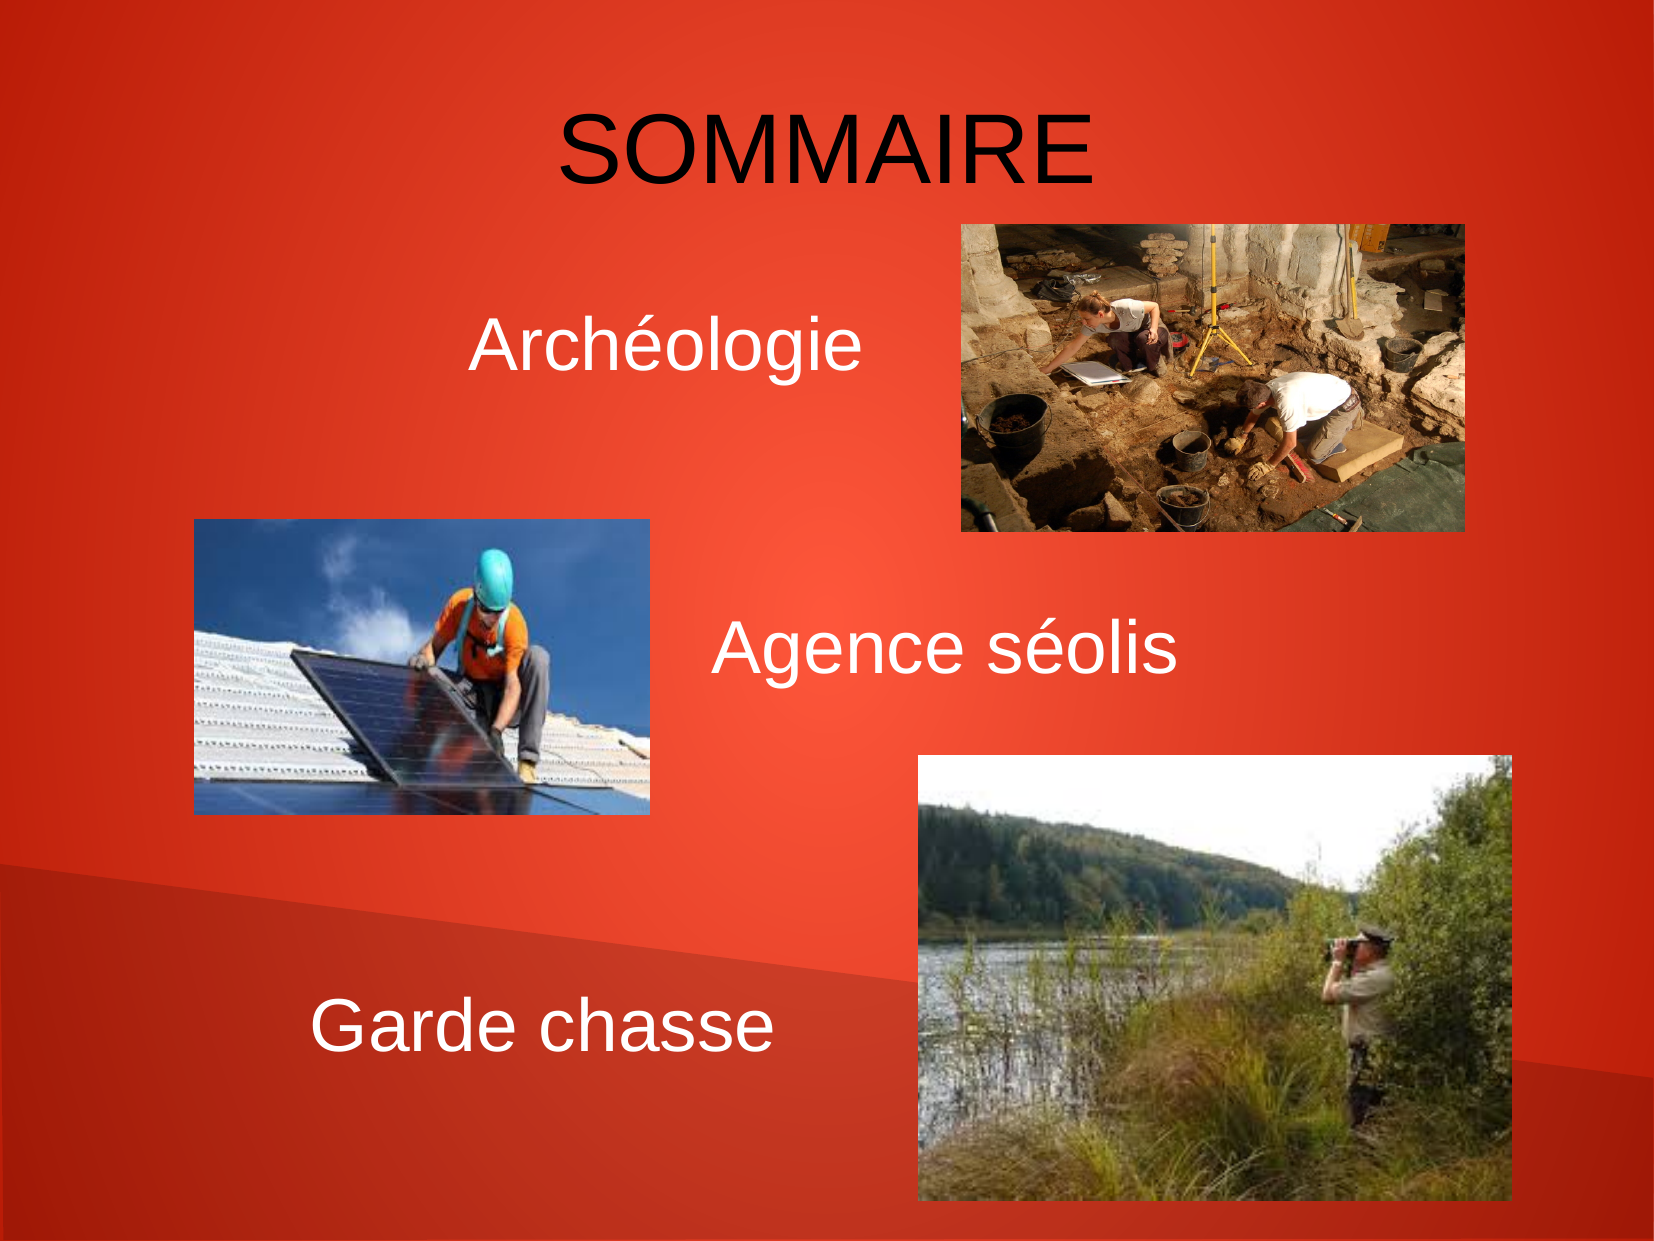

# SOMMAIRE
Archéologie
Agence séolis
Garde chasse